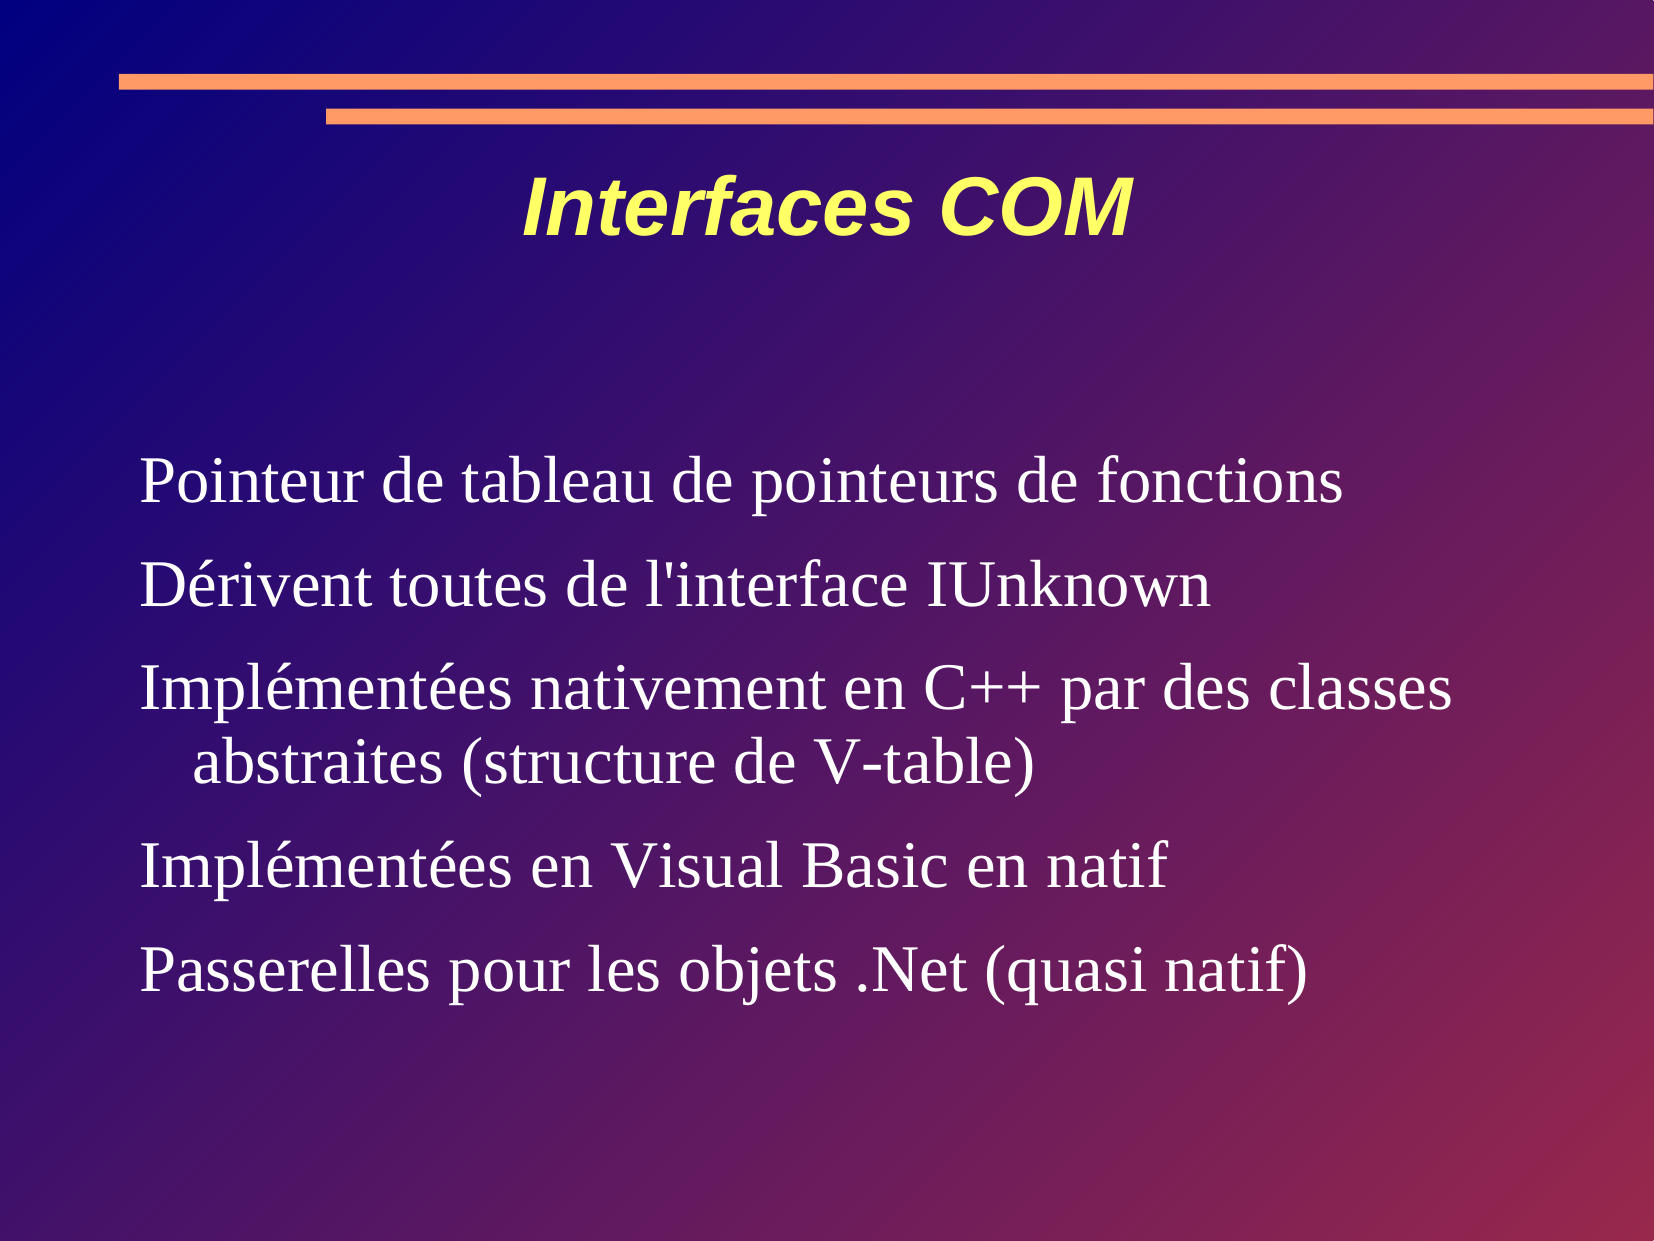

# Interfaces COM
Pointeur de tableau de pointeurs de fonctions
Dérivent toutes de l'interface IUnknown
Implémentées nativement en C++ par des classes abstraites (structure de V-table)
Implémentées en Visual Basic en natif
Passerelles pour les objets .Net (quasi natif)